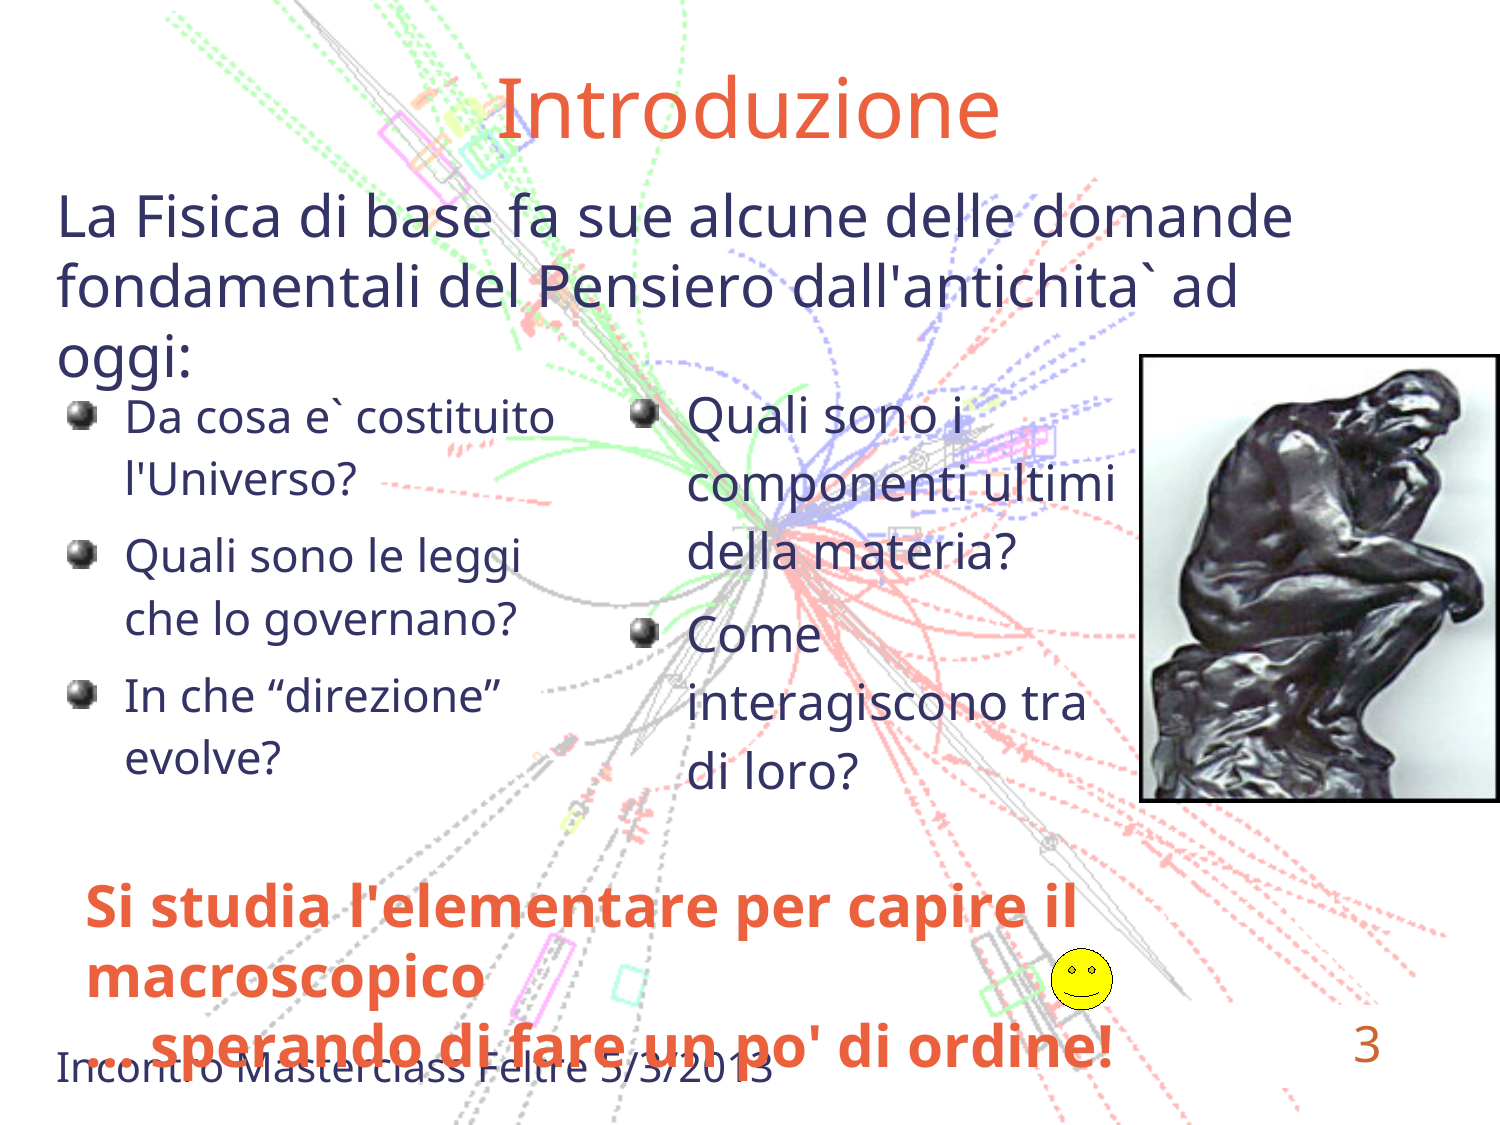

# Introduzione
La Fisica di base fa sue alcune delle domande fondamentali del Pensiero dall'antichita` ad oggi:
Quali sono i componenti ultimi della materia?
Come interagiscono tra di loro?
Da cosa e` costituito l'Universo?
Quali sono le leggi che lo governano?
In che “direzione” evolve?
Si studia l'elementare per capire il macroscopico
… sperando di fare un po' di ordine!